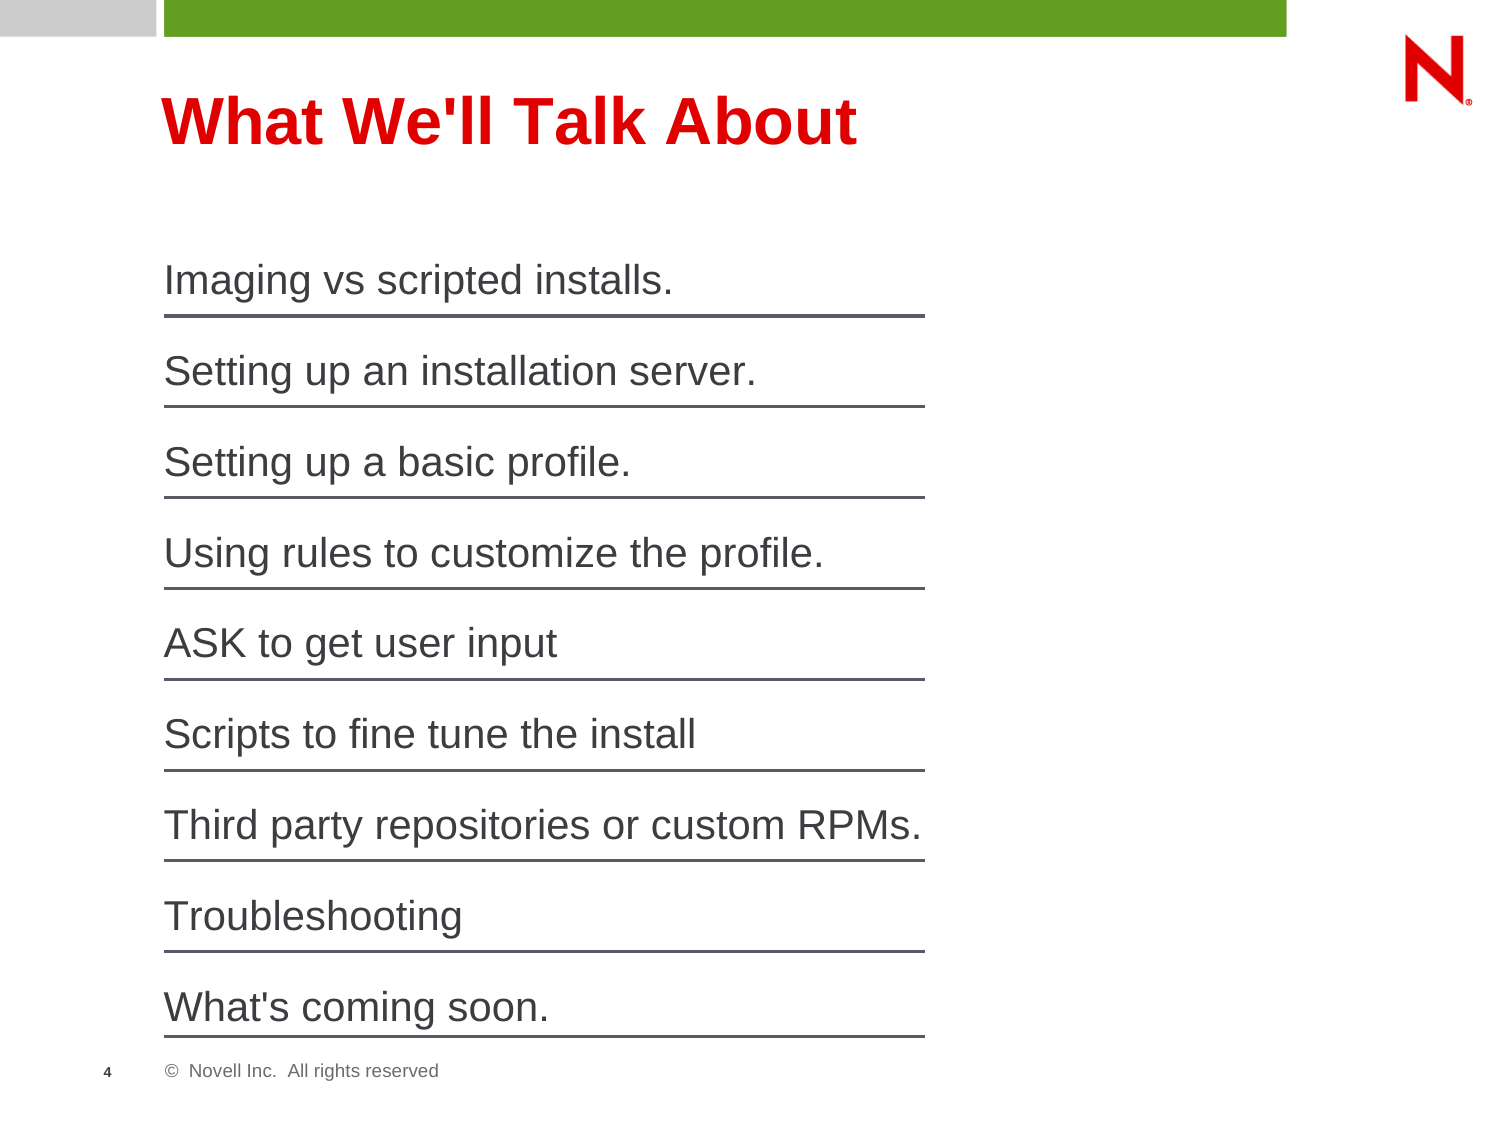

# What We'll Talk About
Imaging vs scripted installs.
Setting up an installation server.
Setting up a basic profile.
Using rules to customize the profile.
ASK to get user input
Scripts to fine tune the install
Third party repositories or custom RPMs.
Troubleshooting
What's coming soon.